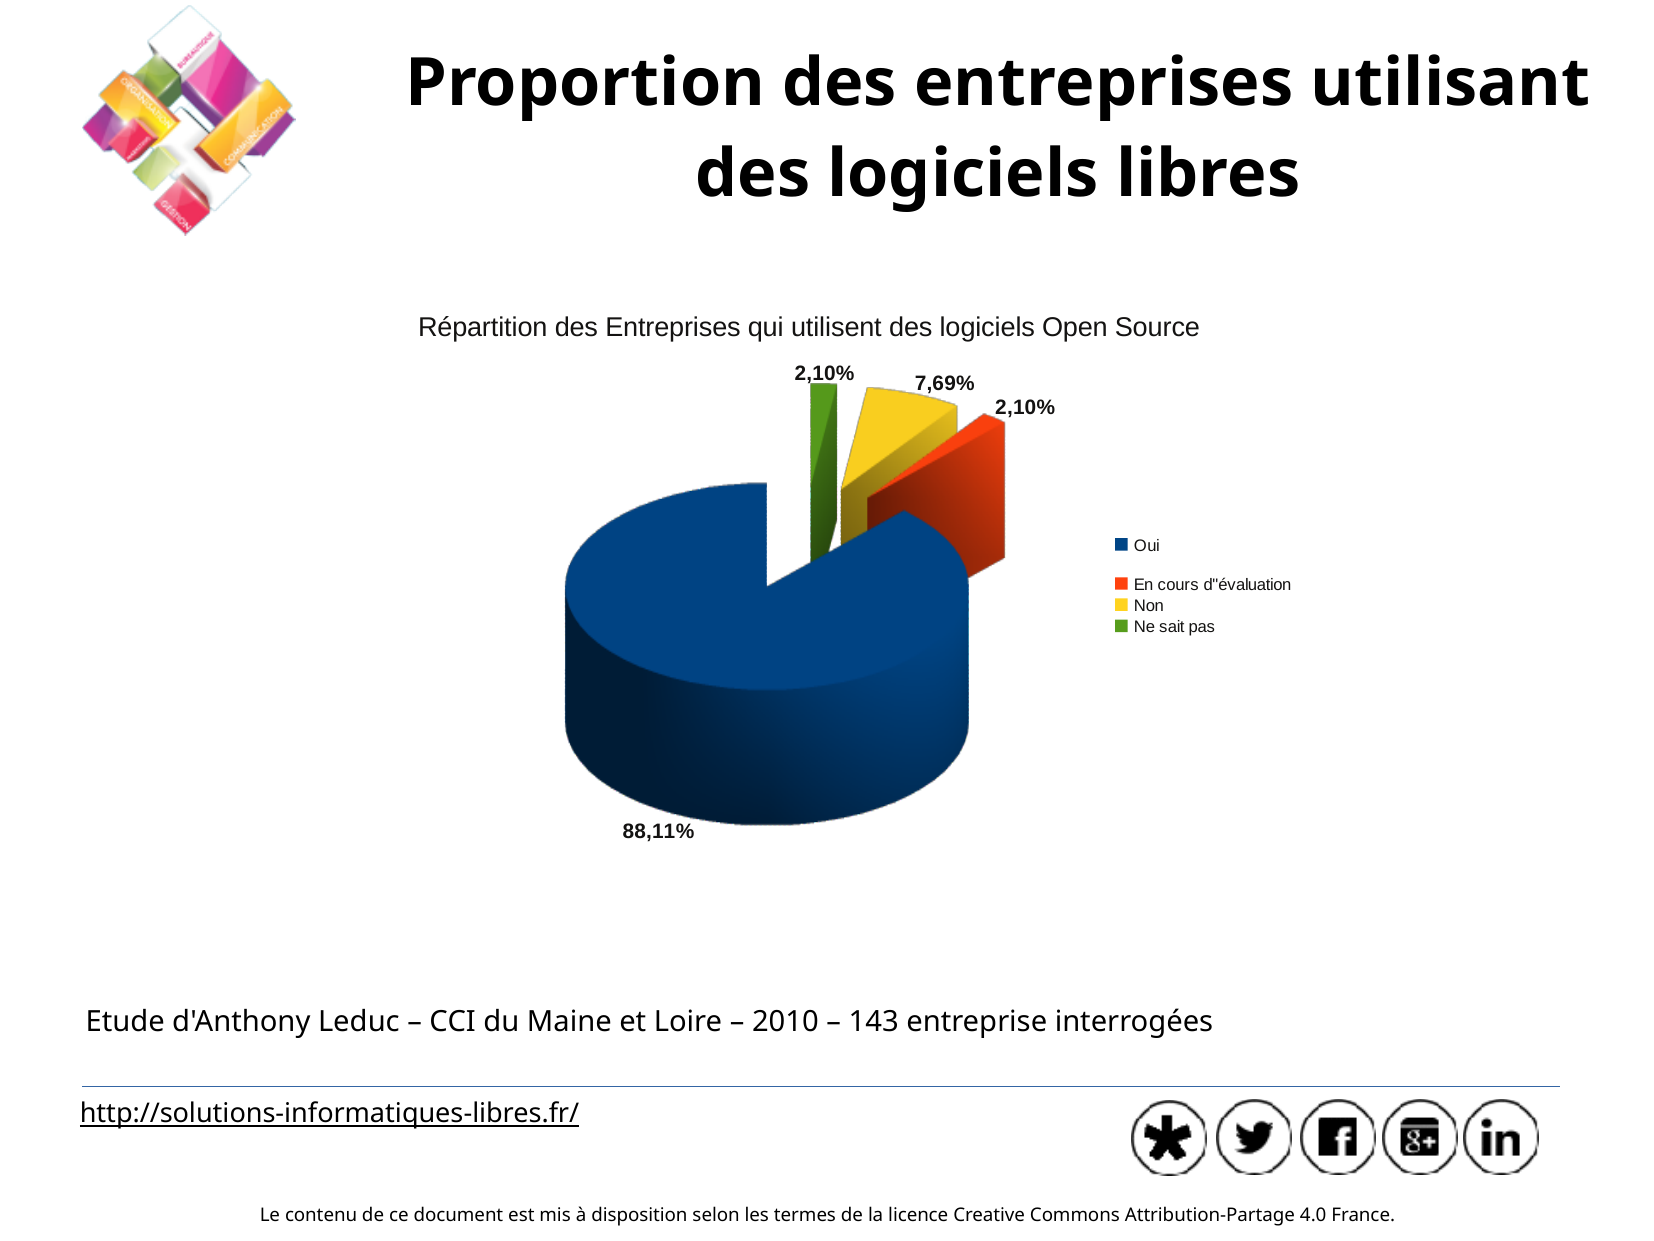

# Proportion des entreprises utilisant des logiciels libres
Etude d'Anthony Leduc – CCI du Maine et Loire – 2010 – 143 entreprise interrogées